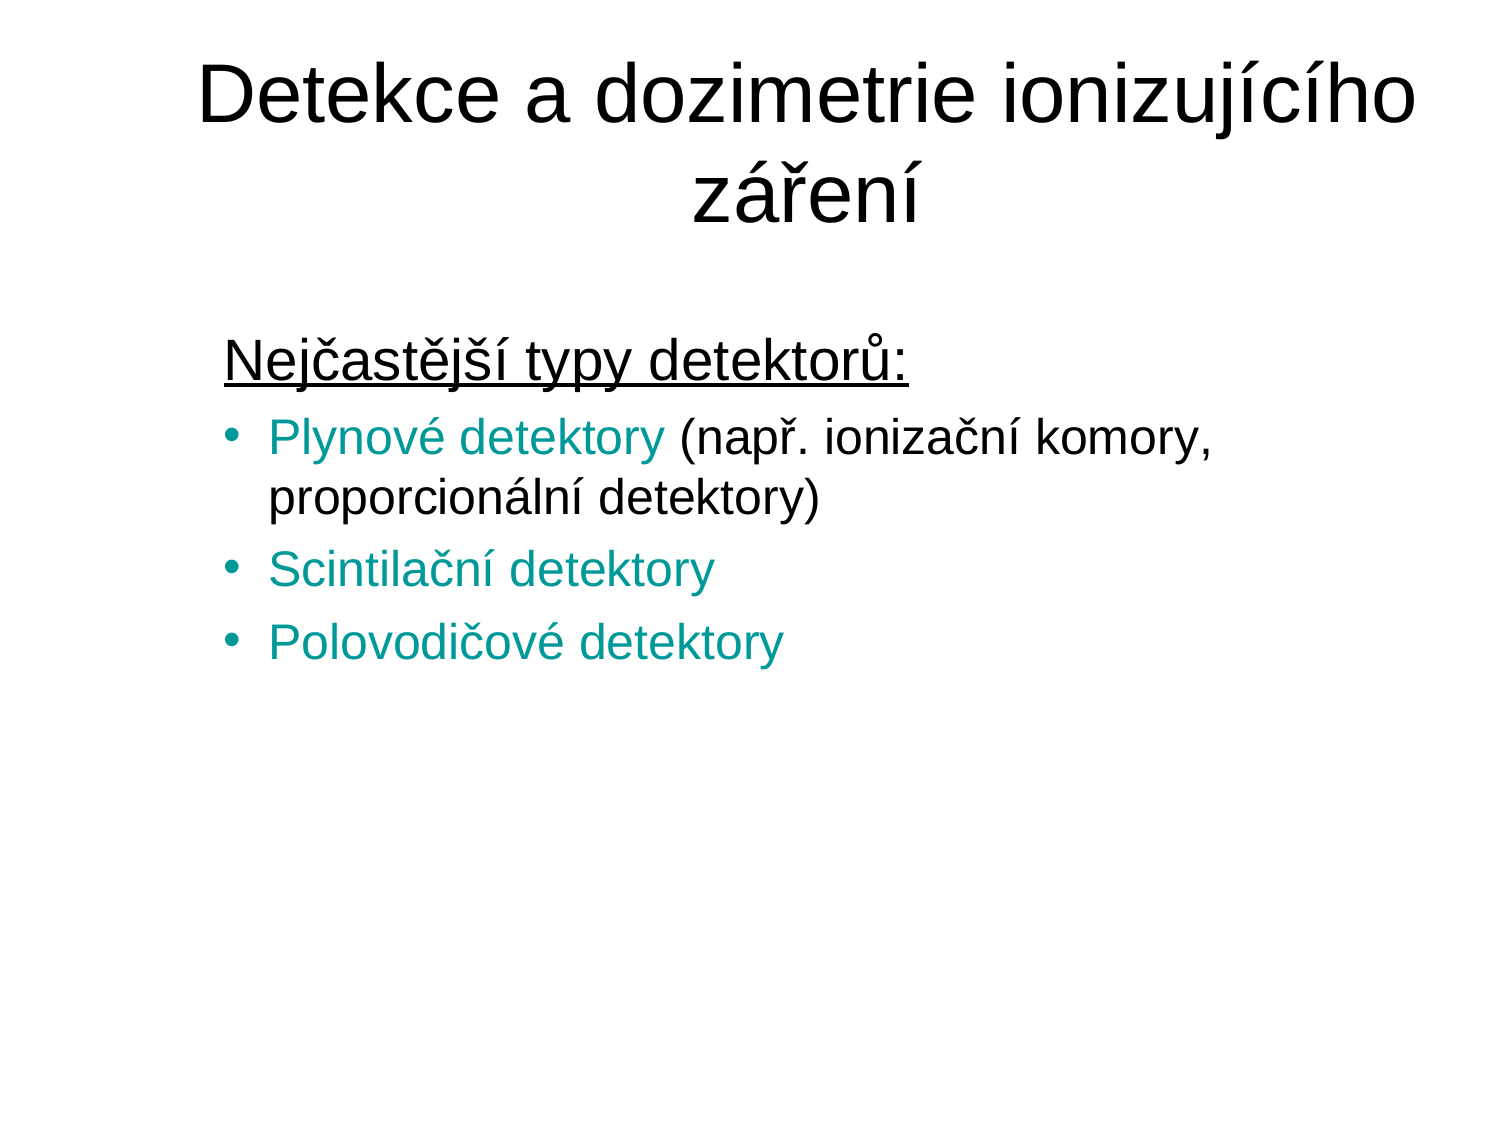

# Detekce a dozimetrie ionizujícího záření
Nejčastější typy detektorů:
Plynové detektory (např. ionizační komory, proporcionální detektory)
Scintilační detektory
Polovodičové detektory